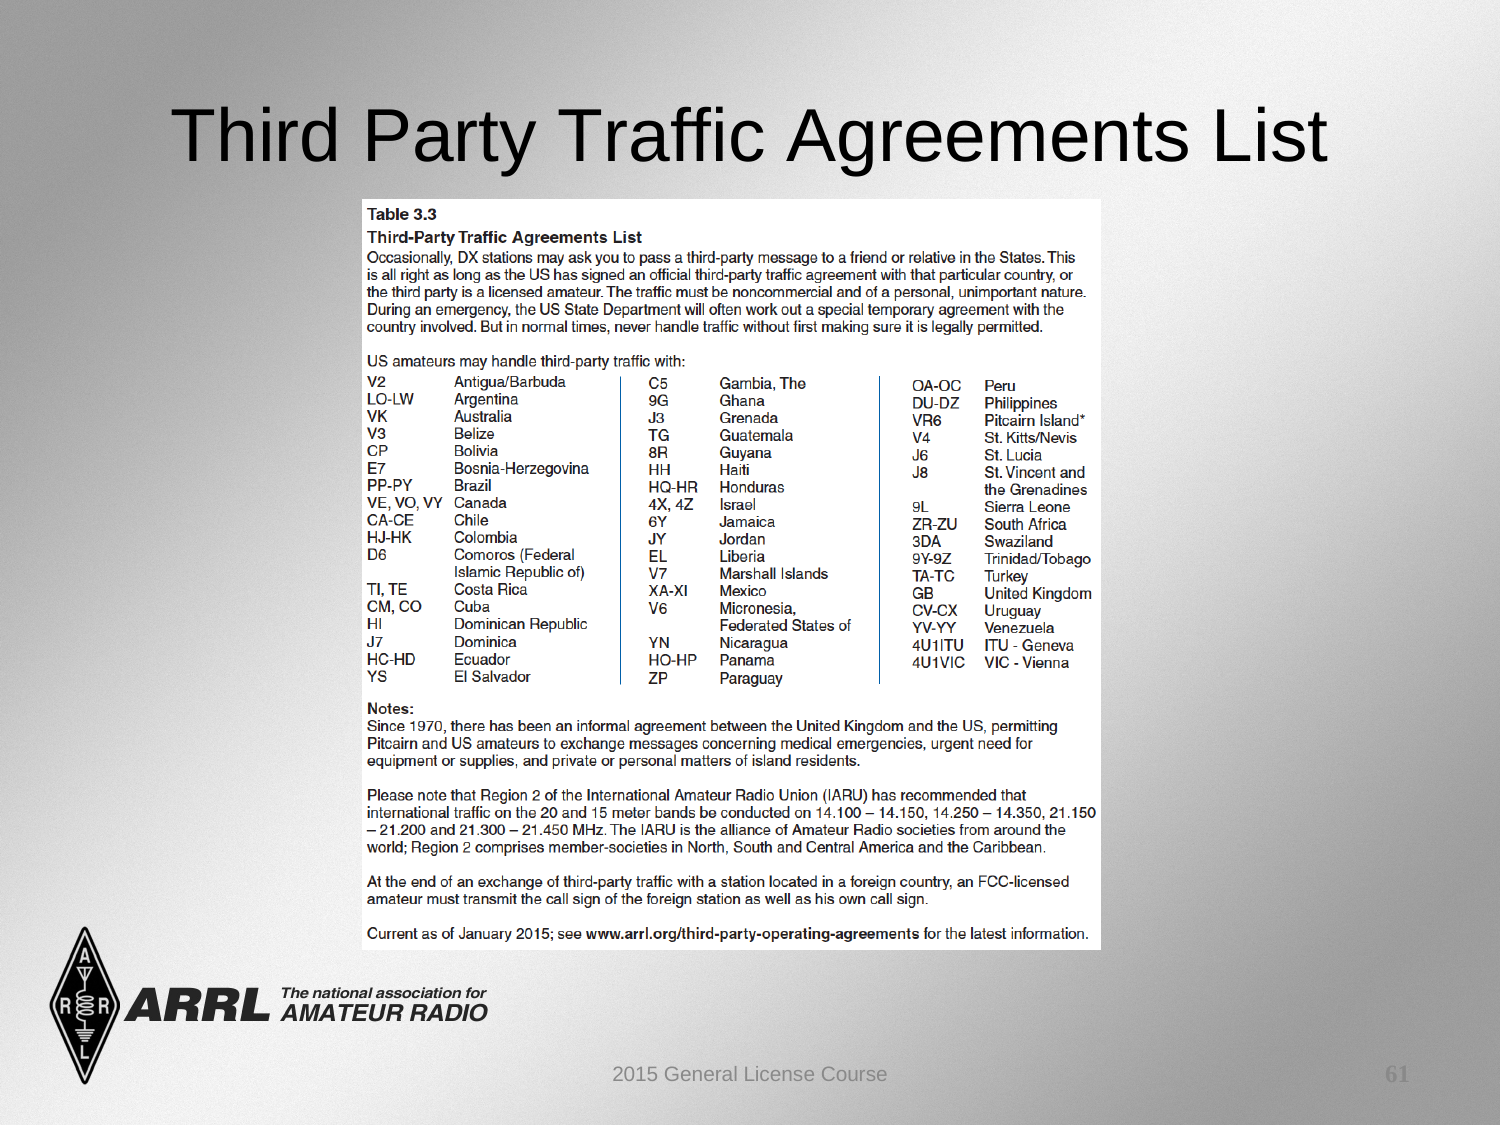

Third Party Traffic Agreements List
2015 General License Course